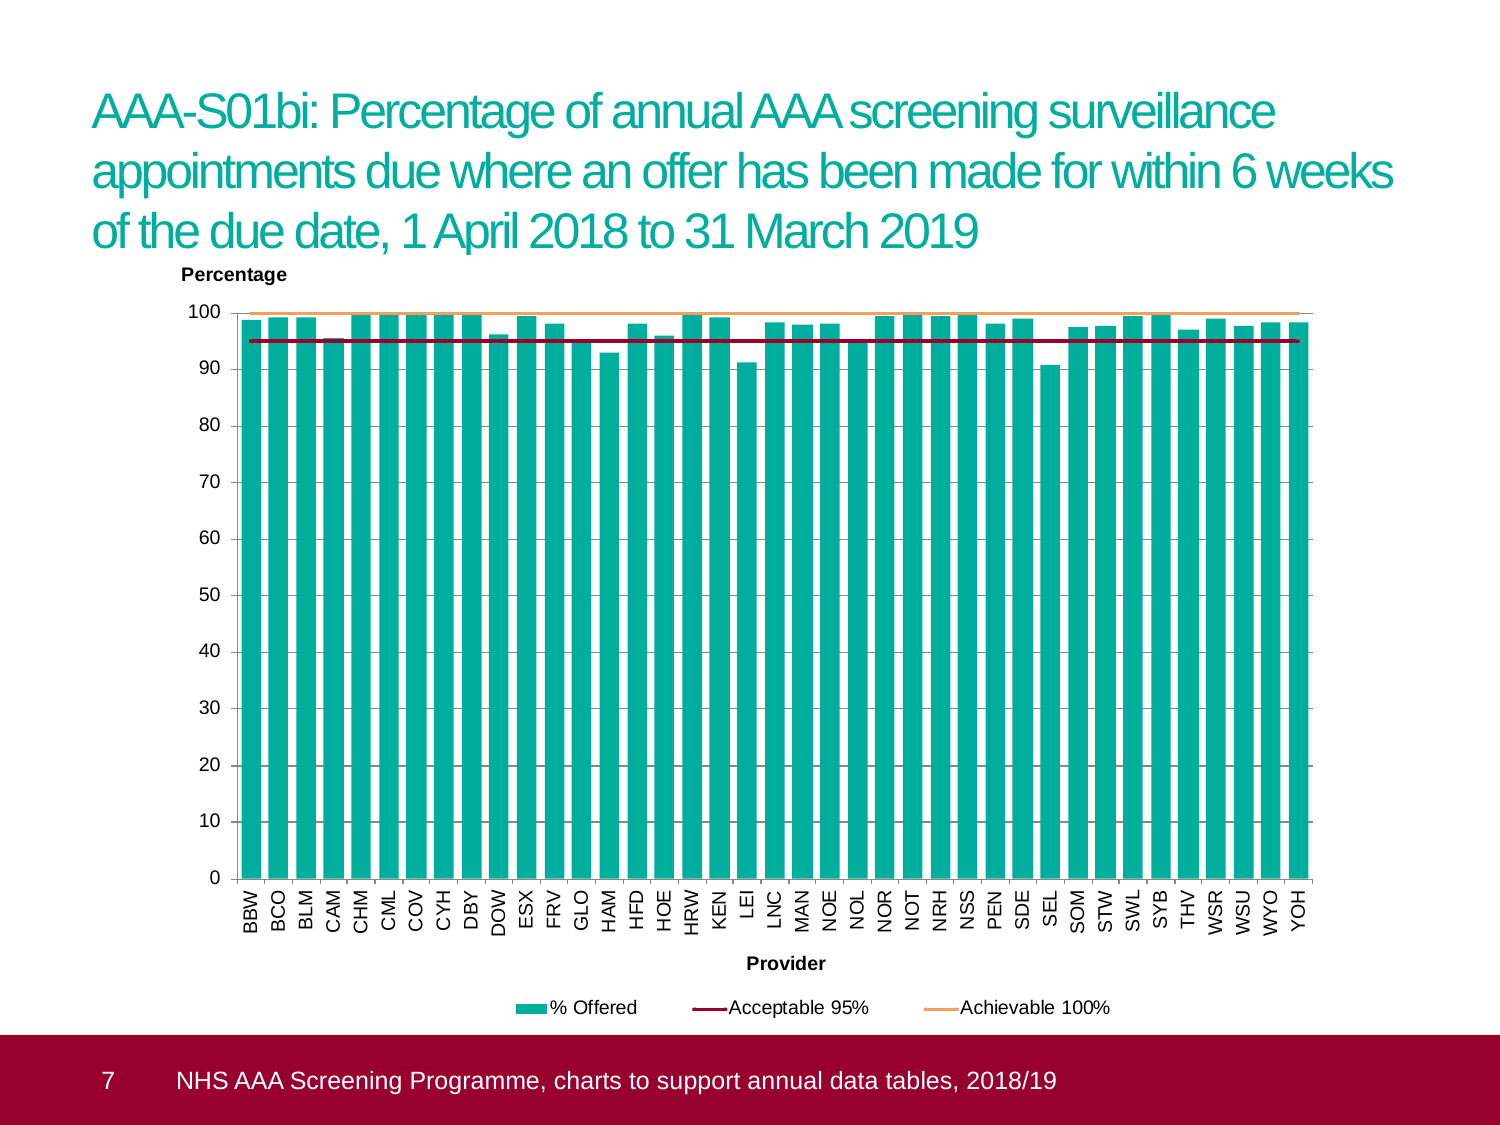

# AAA-S01bi: Percentage of annual AAA screening surveillance appointments due where an offer has been made for within 6 weeks of the due date, 1 April 2018 to 31 March 2019
 5
NHS AAA Screening Programme, charts to support annual data tables, 2018/19